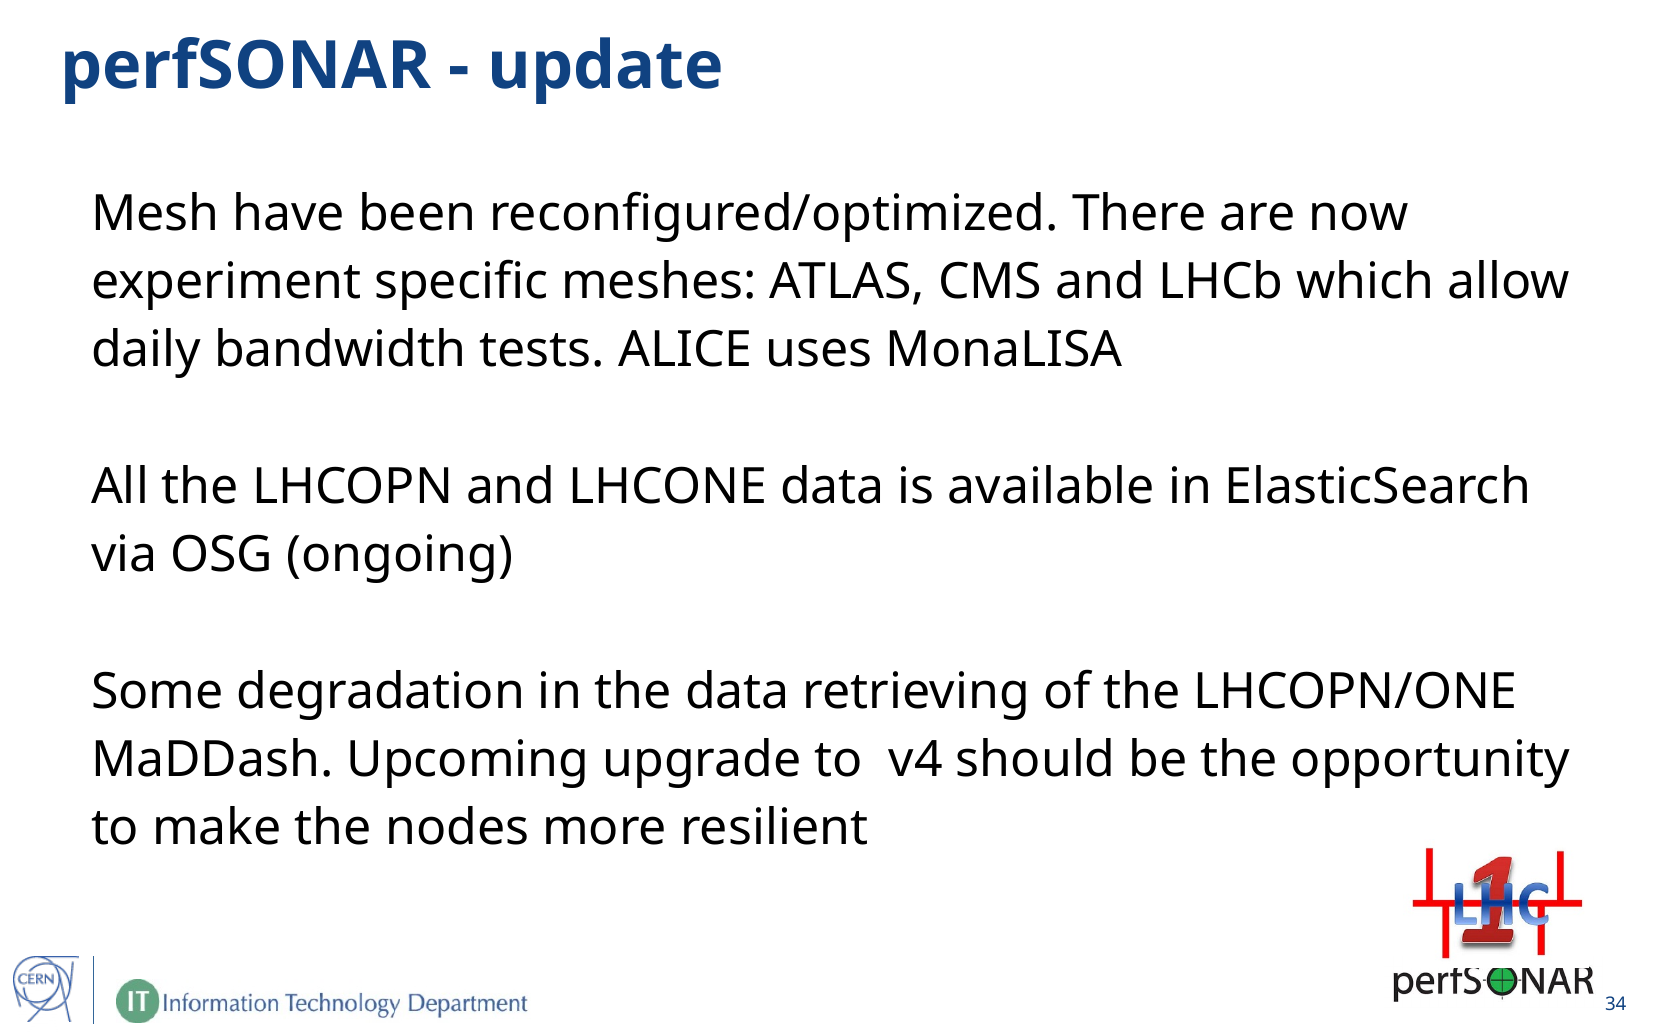

# perfSONAR - update
Mesh have been reconfigured/optimized. There are now experiment specific meshes: ATLAS, CMS and LHCb which allow daily bandwidth tests. ALICE uses MonaLISA
All the LHCOPN and LHCONE data is available in ElasticSearch via OSG (ongoing)
Some degradation in the data retrieving of the LHCOPN/ONE MaDDash. Upcoming upgrade to v4 should be the opportunity to make the nodes more resilient